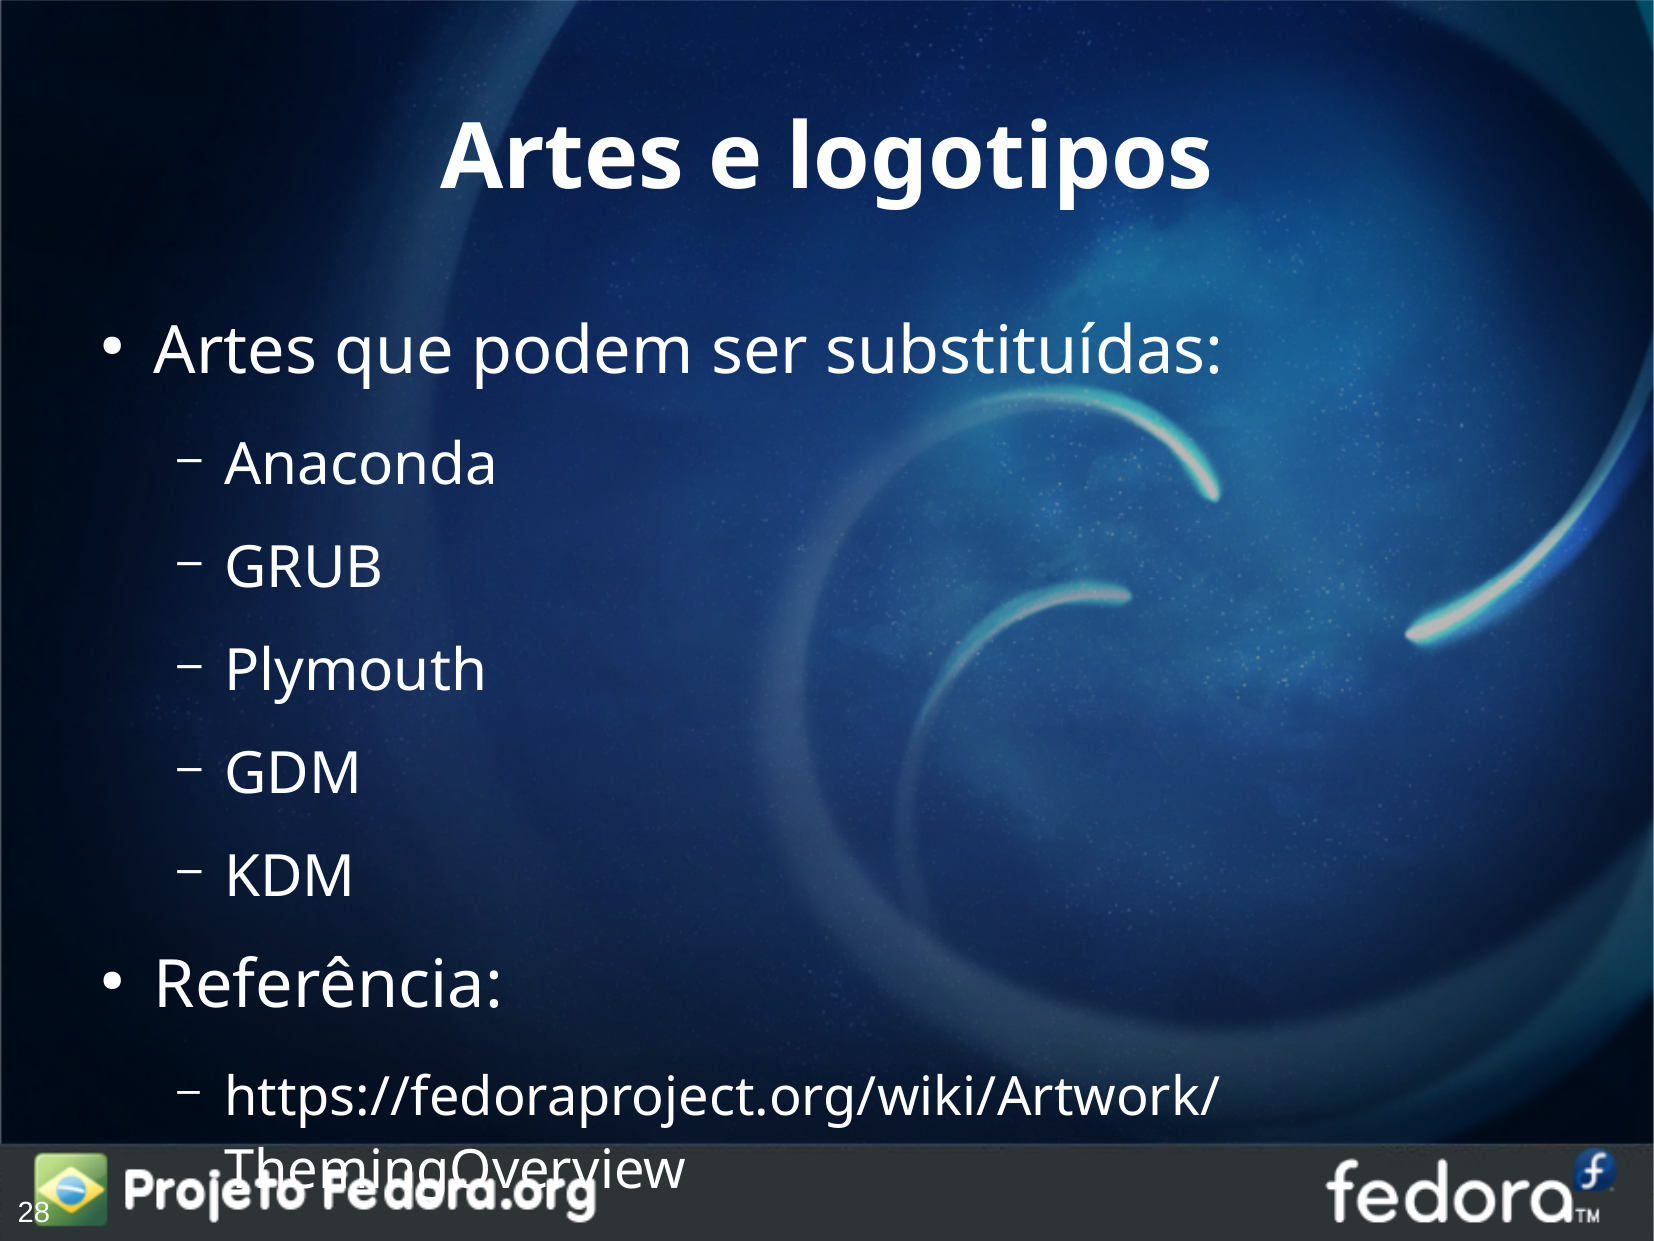

# Artes e logotipos
Artes que podem ser substituídas:
Anaconda
GRUB
Plymouth
GDM
KDM
Referência:
https://fedoraproject.org/wiki/Artwork/ThemingOverview
28